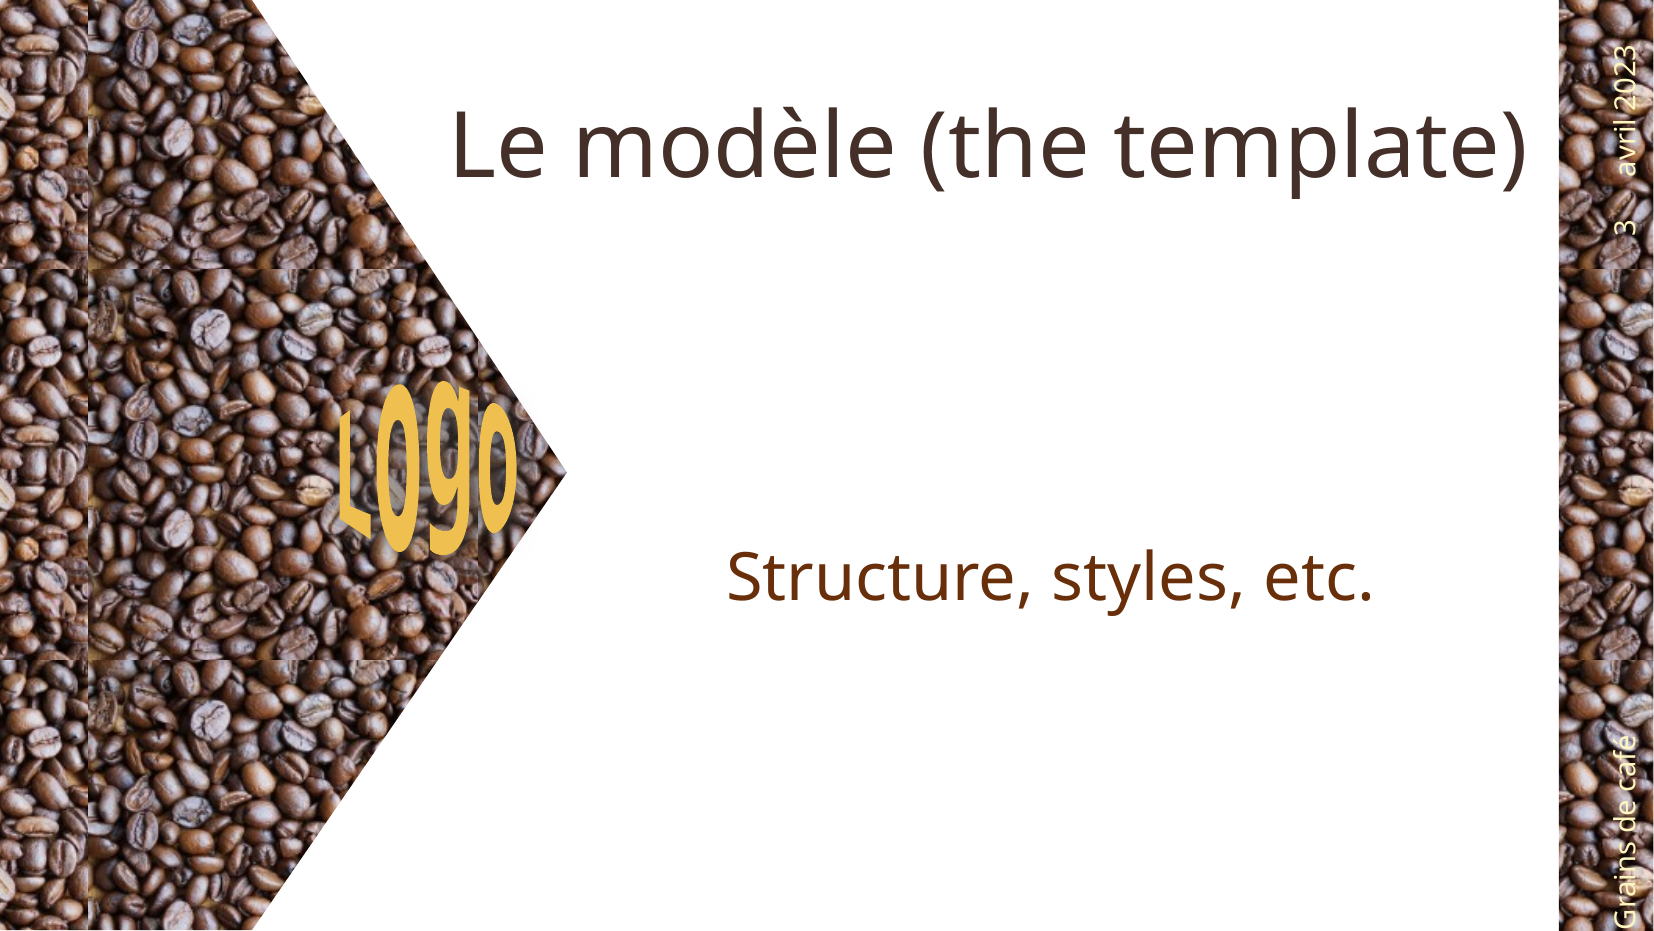

# Le modèle (the template)
avril 2023
3
Structure, styles, etc.
Grains de café